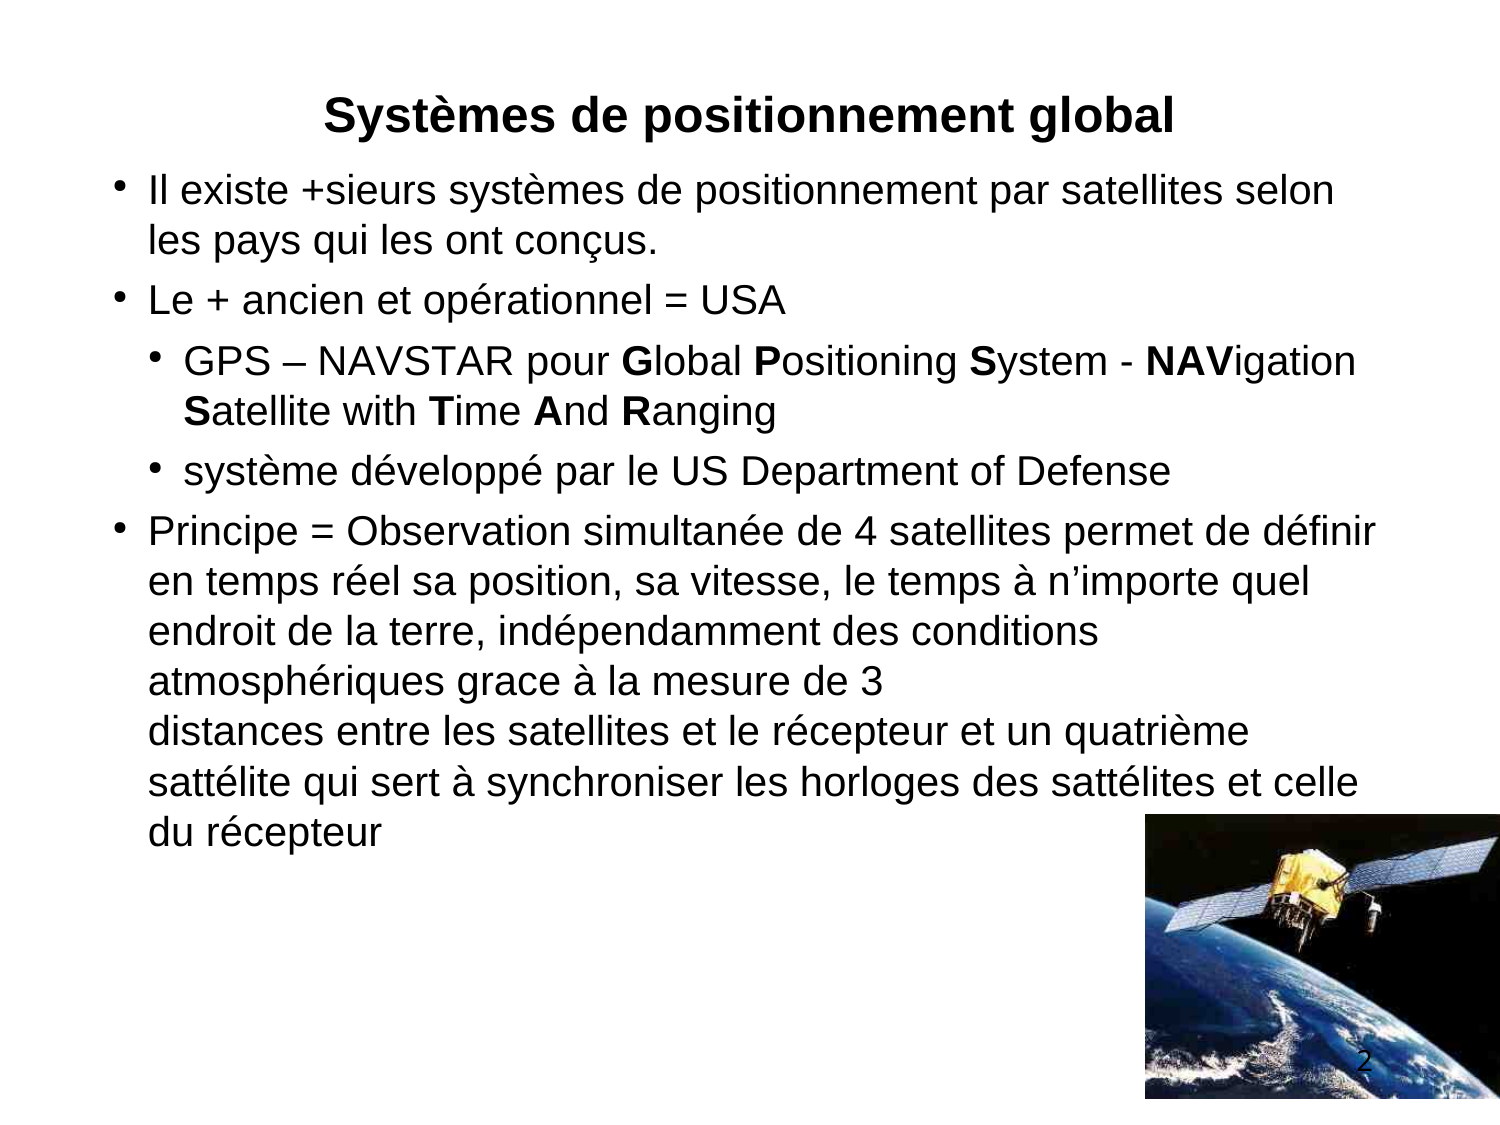

# Systèmes de positionnement global
Il existe +sieurs systèmes de positionnement par satellites selon les pays qui les ont conçus.
Le + ancien et opérationnel = USA
GPS – NAVSTAR pour Global Positioning System - NAVigation Satellite with Time And Ranging
système développé par le US Department of Defense
Principe = Observation simultanée de 4 satellites permet de définir en temps réel sa position, sa vitesse, le temps à n’importe quel endroit de la terre, indépendamment des conditions atmosphériques grace à la mesure de 3
distances entre les satellites et le récepteur et un quatrième sattélite qui sert à synchroniser les horloges des sattélites et celle du récepteur